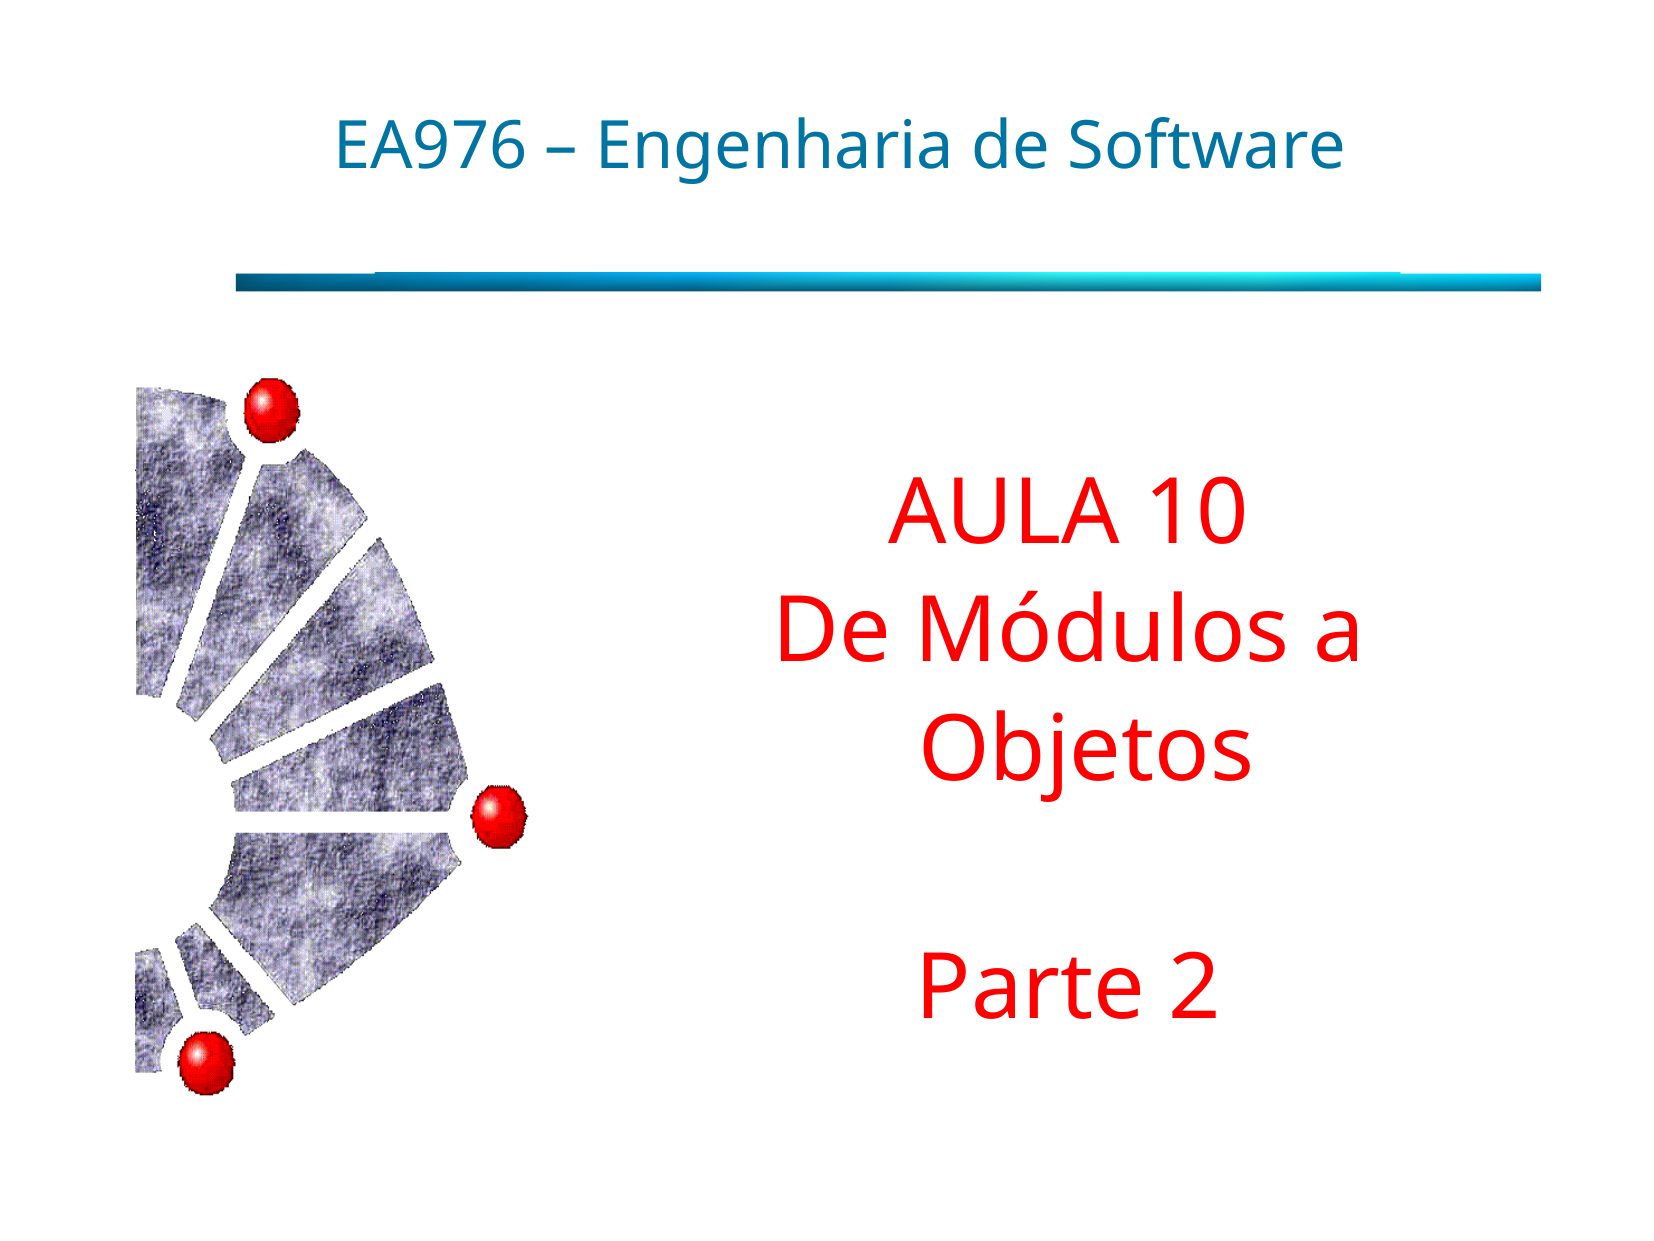

# EA976 – Engenharia de Software
AULA 10
De Módulos a Objetos
Parte 2